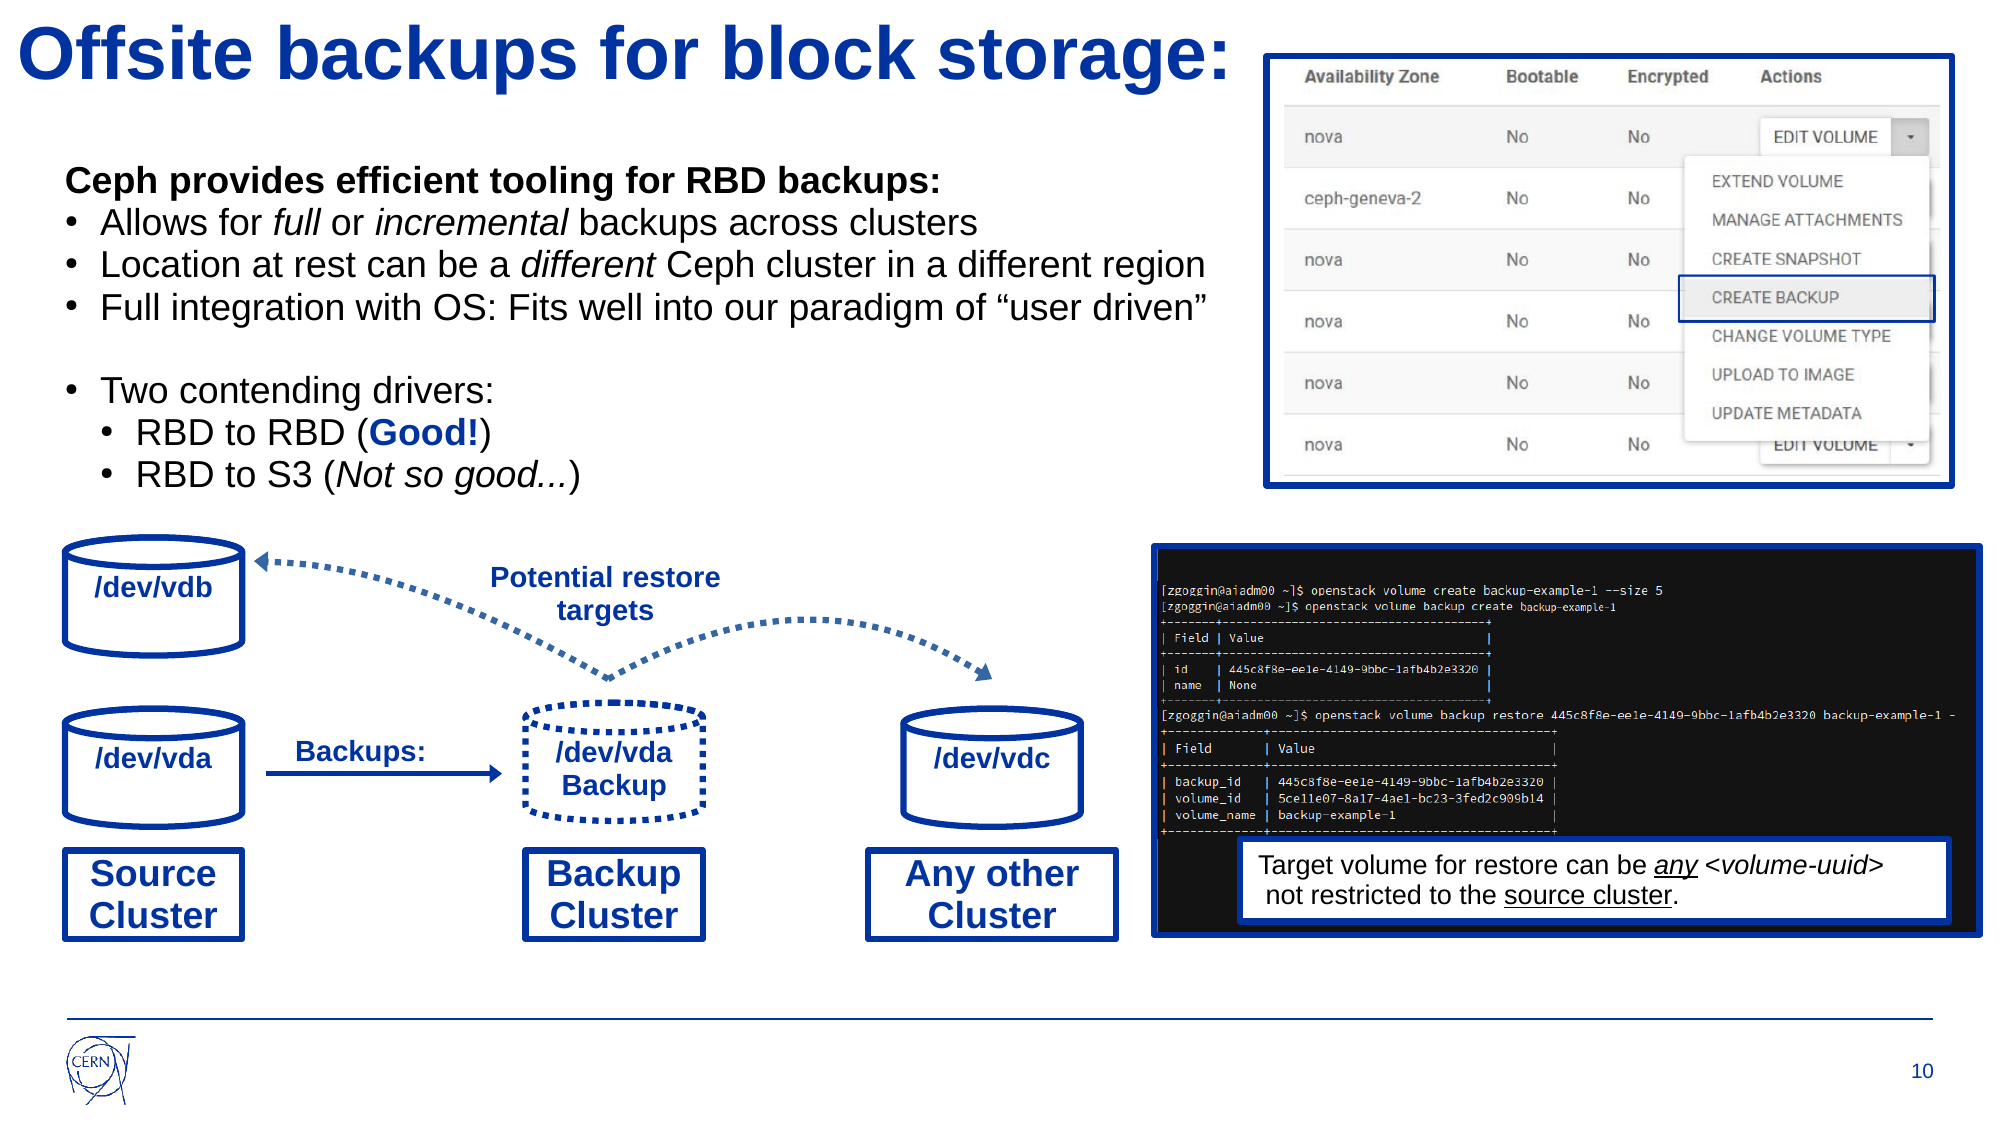

Offsite backups for block storage:
Ceph provides efficient tooling for RBD backups:
Allows for full or incremental backups across clusters
Location at rest can be a different Ceph cluster in a different region
Full integration with OS: Fits well into our paradigm of “user driven”
Two contending drivers:
RBD to RBD (Good!)
RBD to S3 (Not so good...)
/dev/vdb
Potential restore
targets
/dev/vda
Backup
/dev/vda
/dev/vdc
Backups:
Target volume for restore can be any <volume-uuid>
 not restricted to the source cluster.
Source Cluster
Backup Cluster
Any other Cluster
10